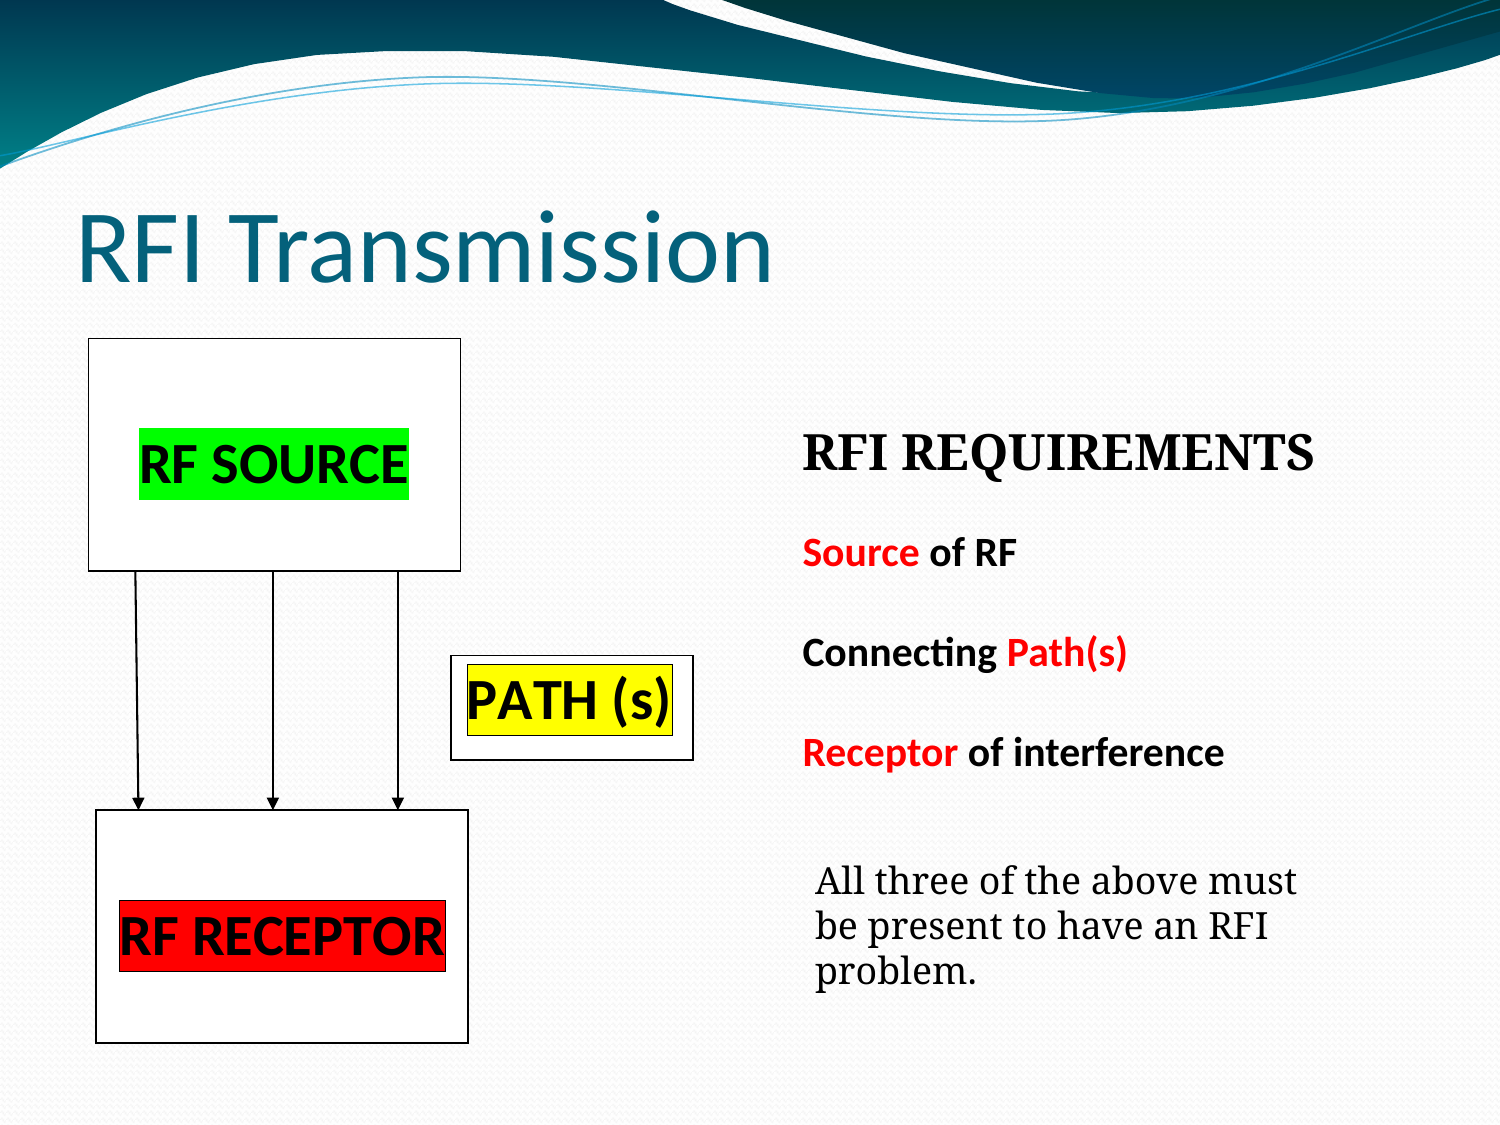

# RFI Transmission
RFI REQUIREMENTS
Source of RF
Connecting Path(s)
Receptor of interference
All three of the above must be present to have an RFI problem.